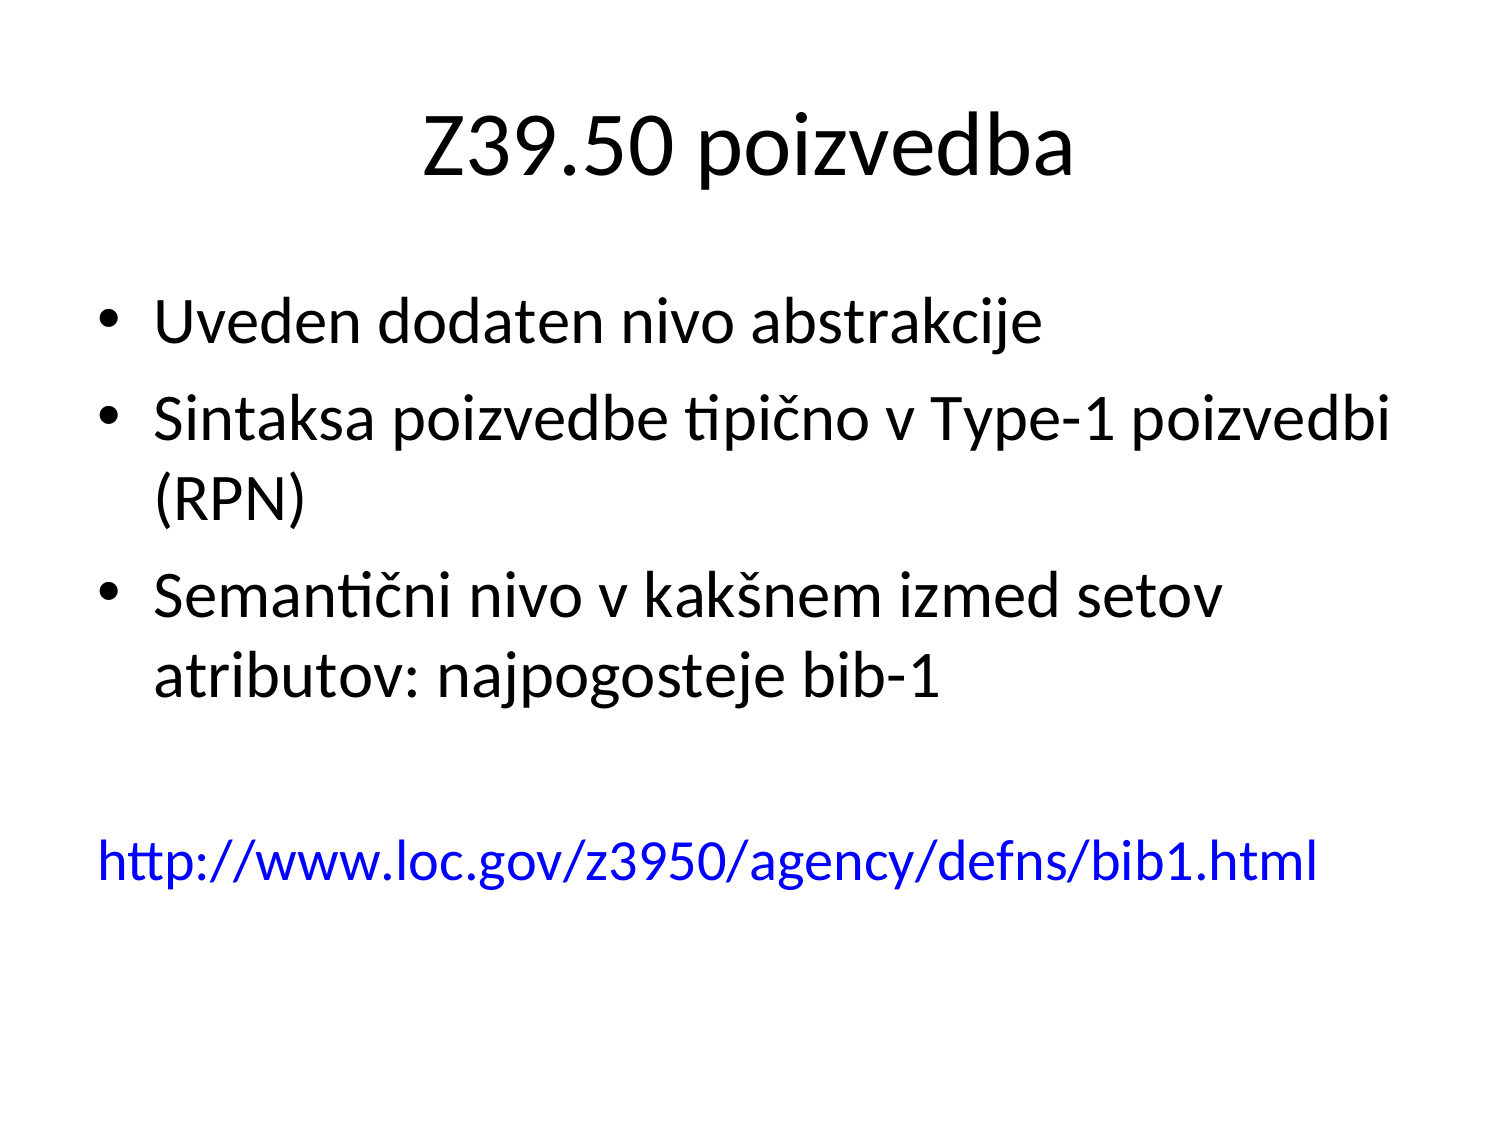

# Z39.50 poizvedba
Uveden dodaten nivo abstrakcije
Sintaksa poizvedbe tipično v Type-1 poizvedbi (RPN)
Semantični nivo v kakšnem izmed setov atributov: najpogosteje bib-1
http://www.loc.gov/z3950/agency/defns/bib1.html